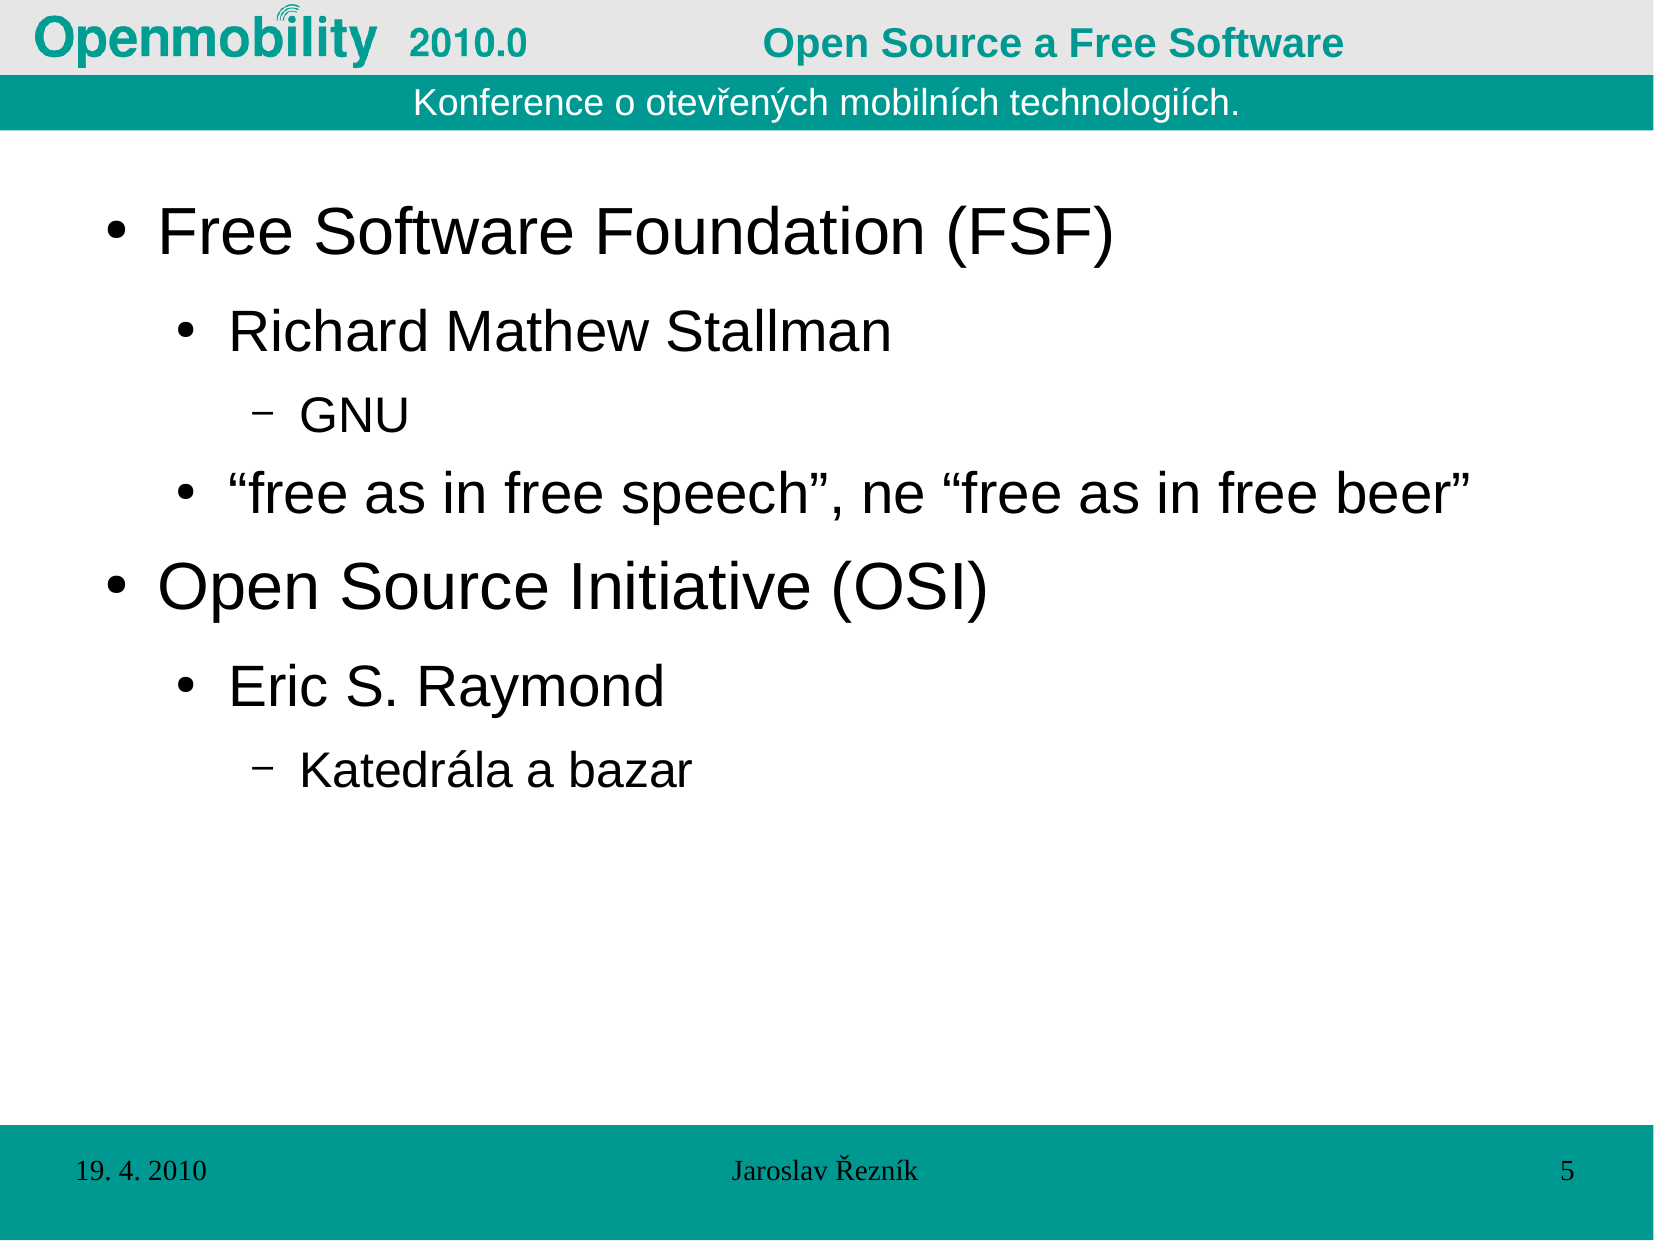

# Open Source a Free Software
Free Software Foundation (FSF)
Richard Mathew Stallman
GNU
“free as in free speech”, ne “free as in free beer”
Open Source Initiative (OSI)
Eric S. Raymond
Katedrála a bazar
19. 4. 2010
Jaroslav Řezník
5